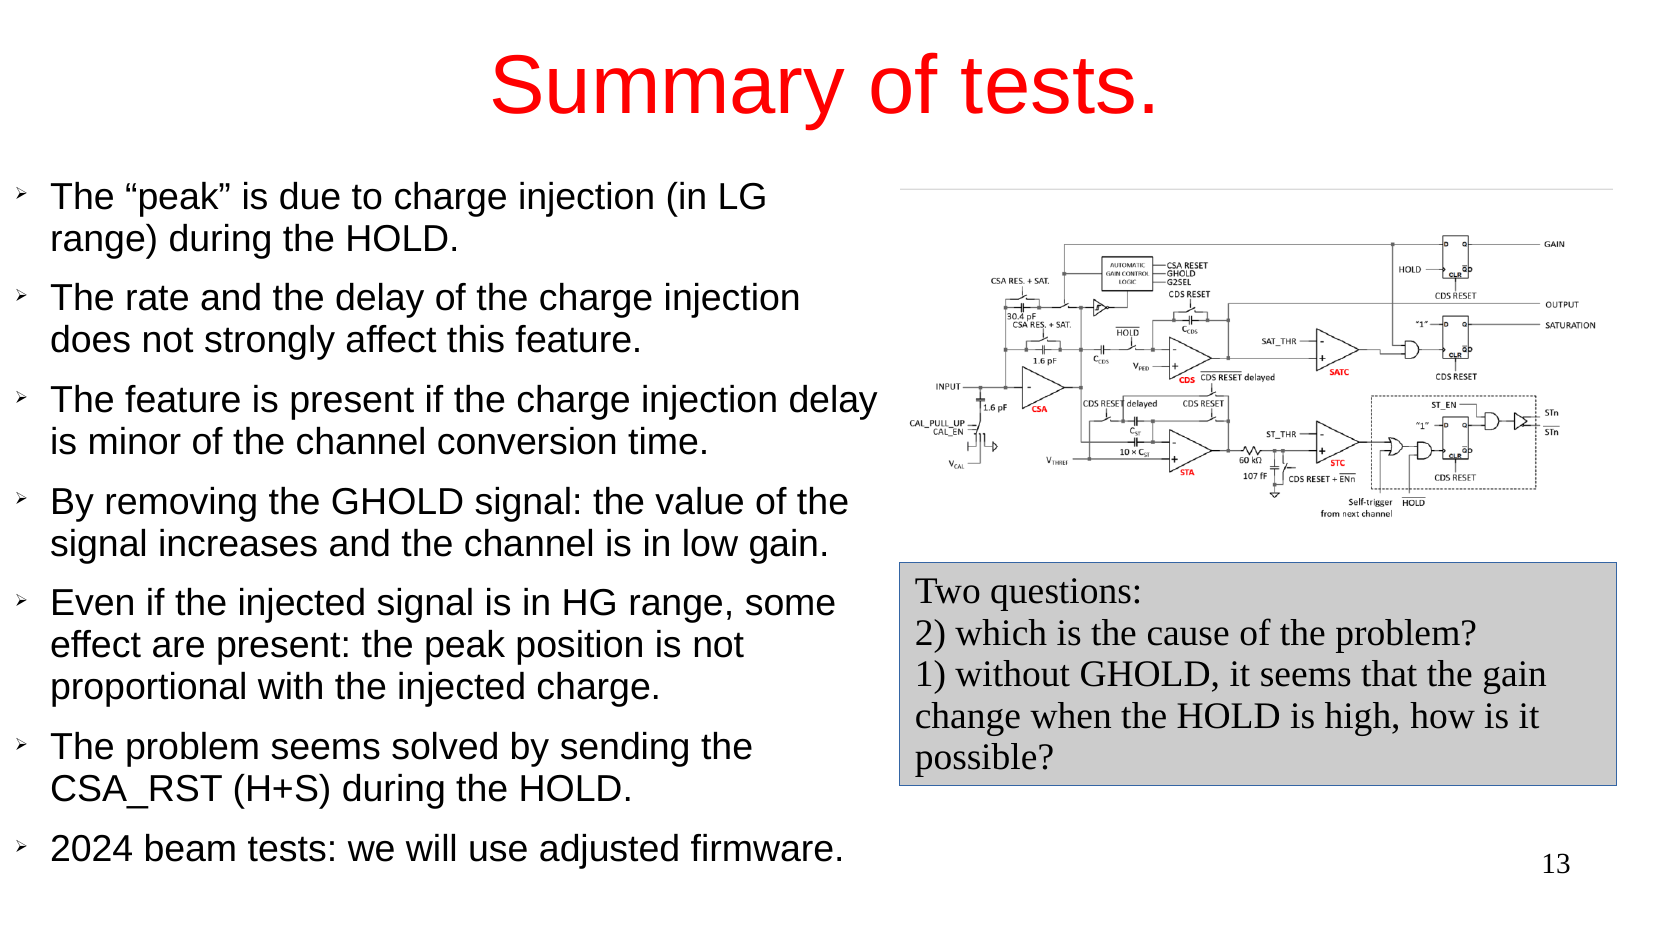

# Summary of tests.
The “peak” is due to charge injection (in LG range) during the HOLD.
The rate and the delay of the charge injection does not strongly affect this feature.
The feature is present if the charge injection delay is minor of the channel conversion time.
By removing the GHOLD signal: the value of the signal increases and the channel is in low gain.
Even if the injected signal is in HG range, some effect are present: the peak position is not proportional with the injected charge.
The problem seems solved by sending the CSA_RST (H+S) during the HOLD.
2024 beam tests: we will use adjusted firmware.
Two questions:
2) which is the cause of the problem?
1) without GHOLD, it seems that the gain change when the HOLD is high, how is it possible?
13